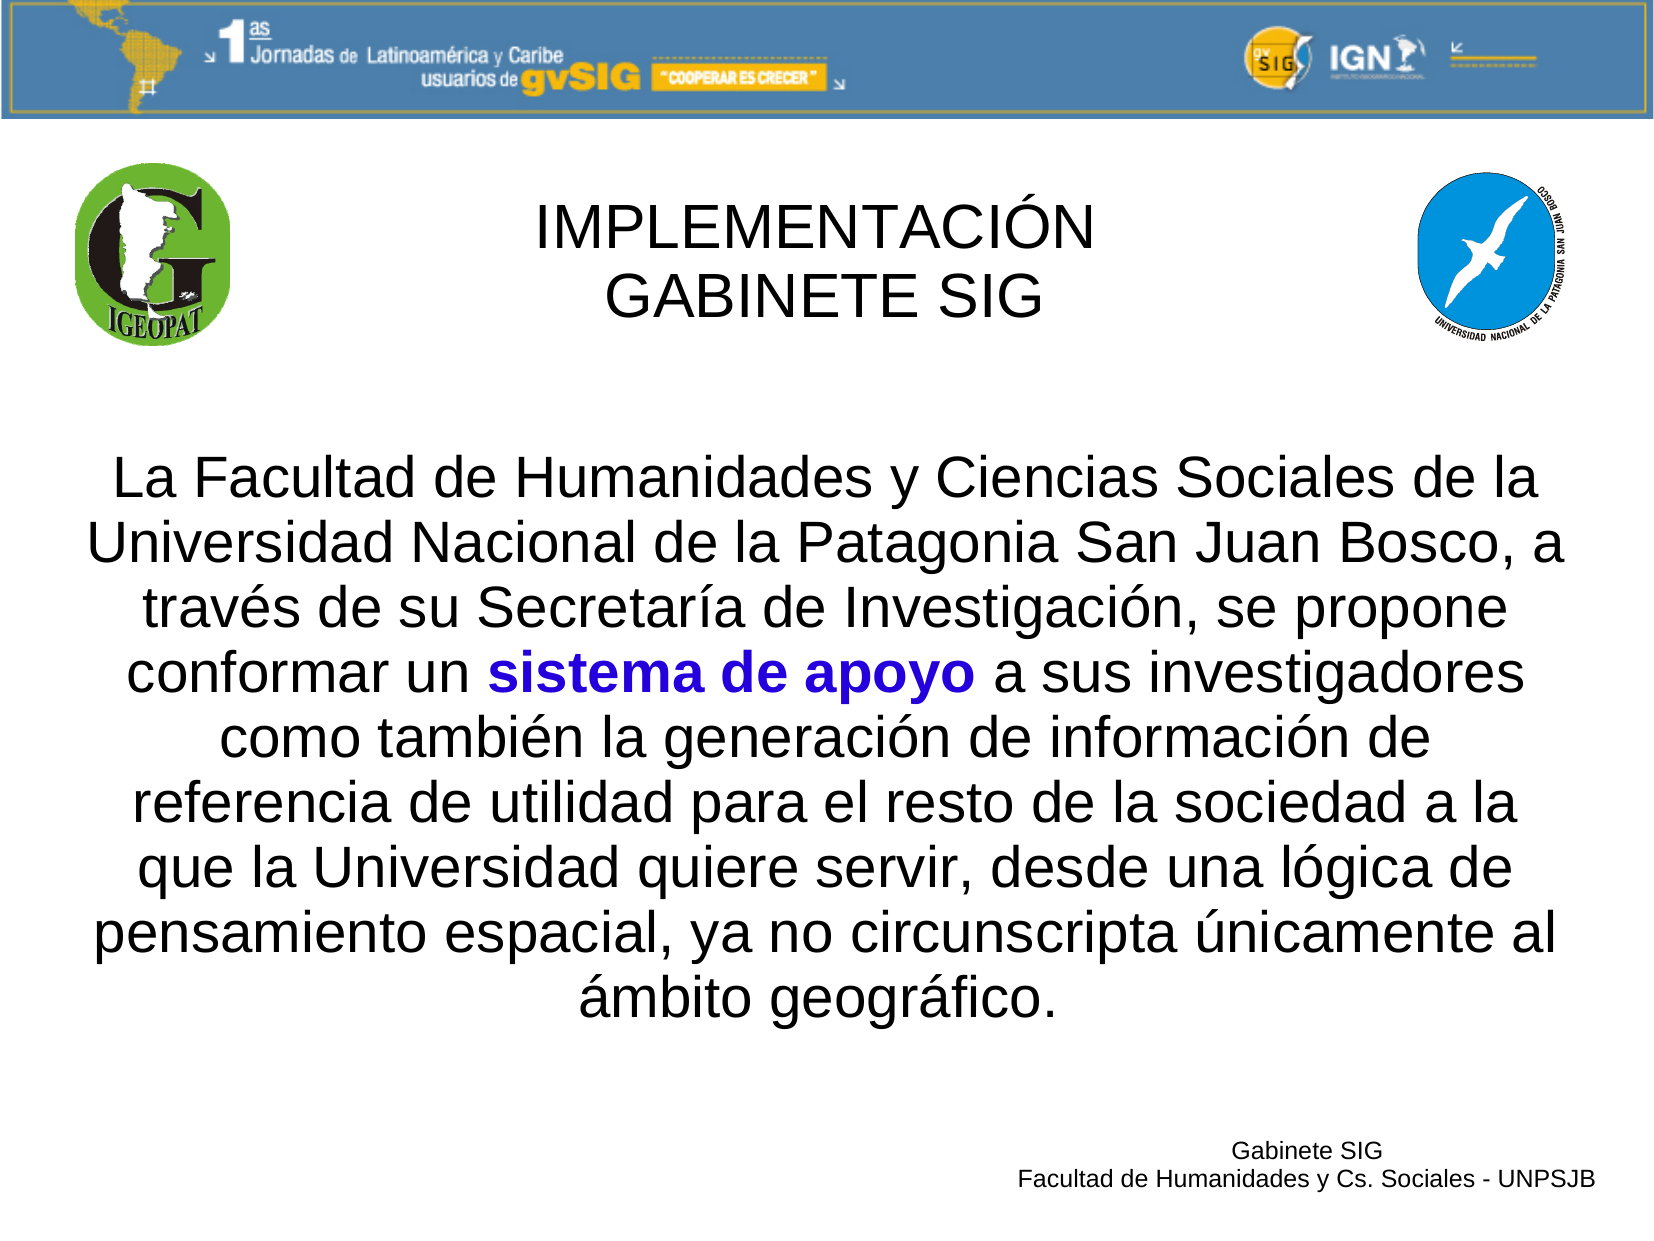

# IMPLEMENTACIÓN GABINETE SIG
La Facultad de Humanidades y Ciencias Sociales de la Universidad Nacional de la Patagonia San Juan Bosco, a través de su Secretaría de Investigación, se propone conformar un sistema de apoyo a sus investigadores como también la generación de información de referencia de utilidad para el resto de la sociedad a la que la Universidad quiere servir, desde una lógica de pensamiento espacial, ya no circunscripta únicamente al ámbito geográfico.
Gabinete SIG
Facultad de Humanidades y Cs. Sociales - UNPSJB